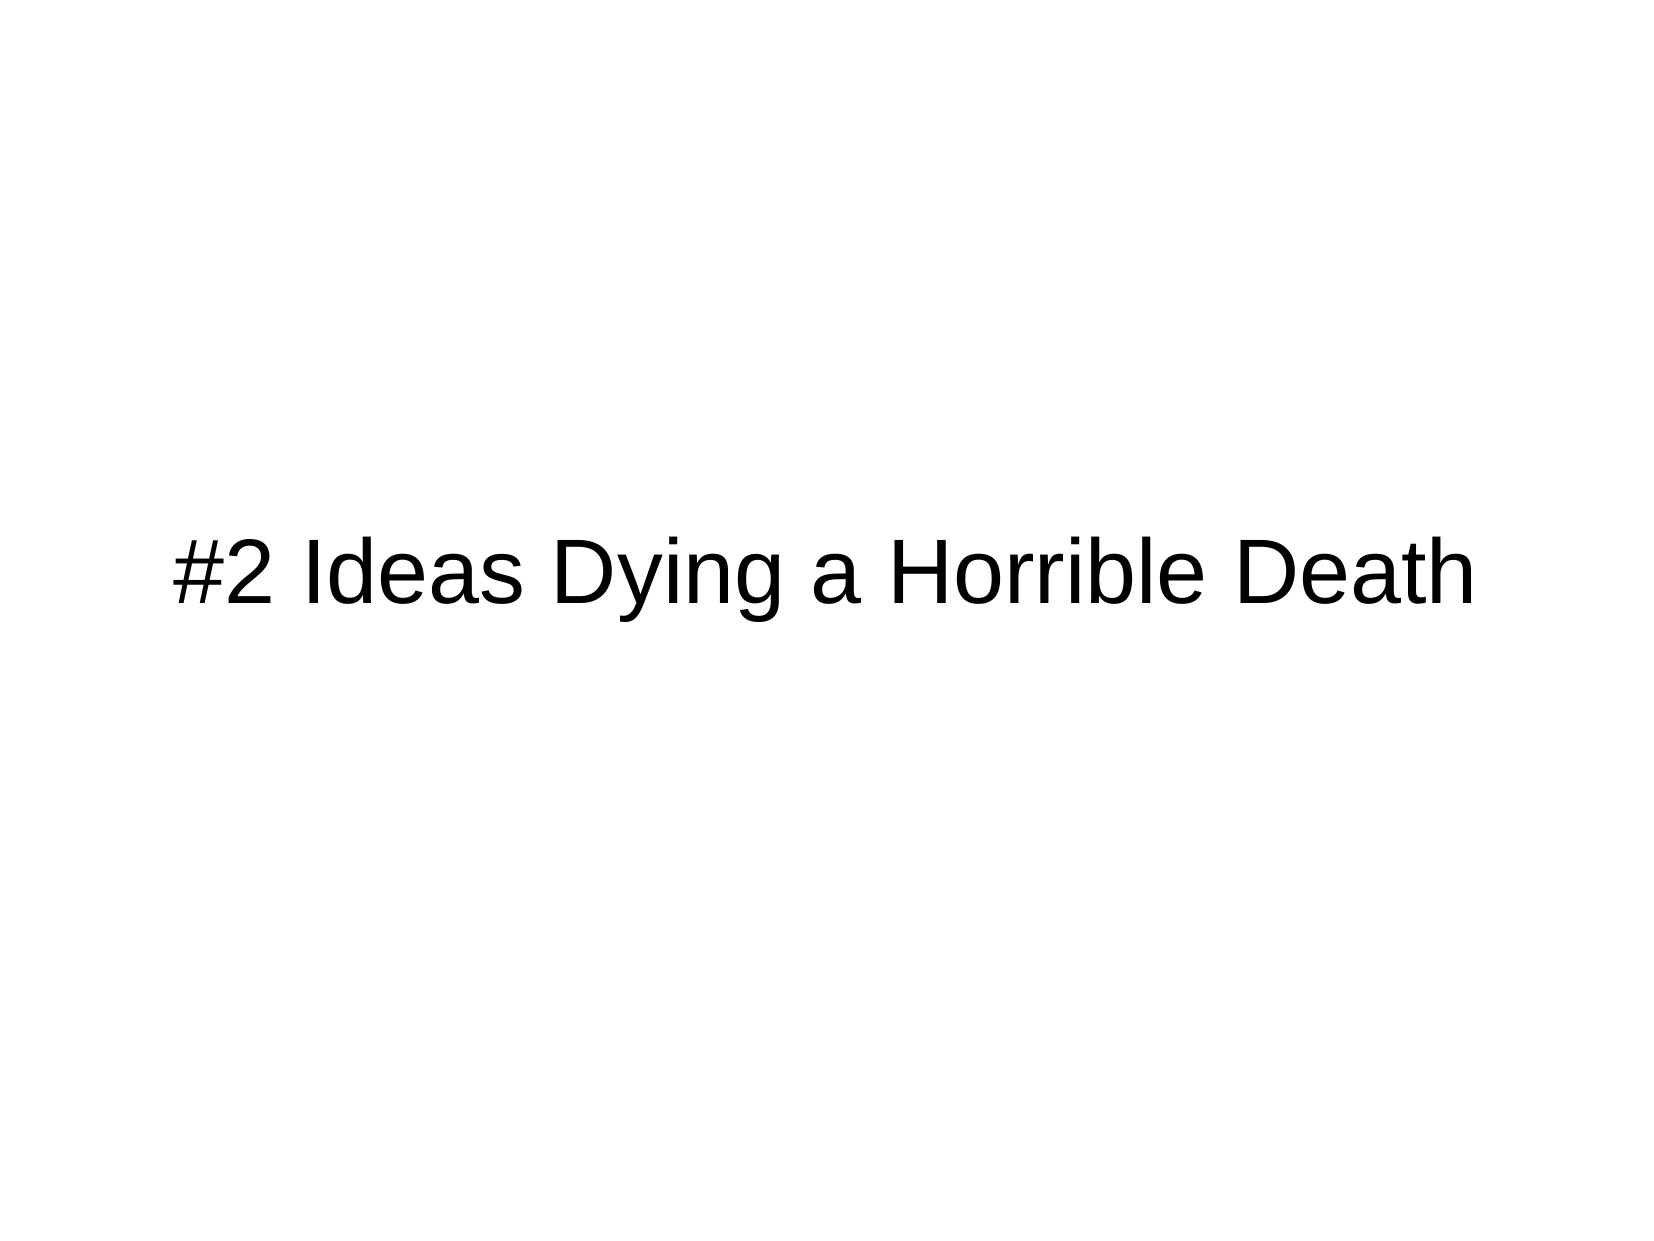

# #2 Ideas Dying a Horrible Death